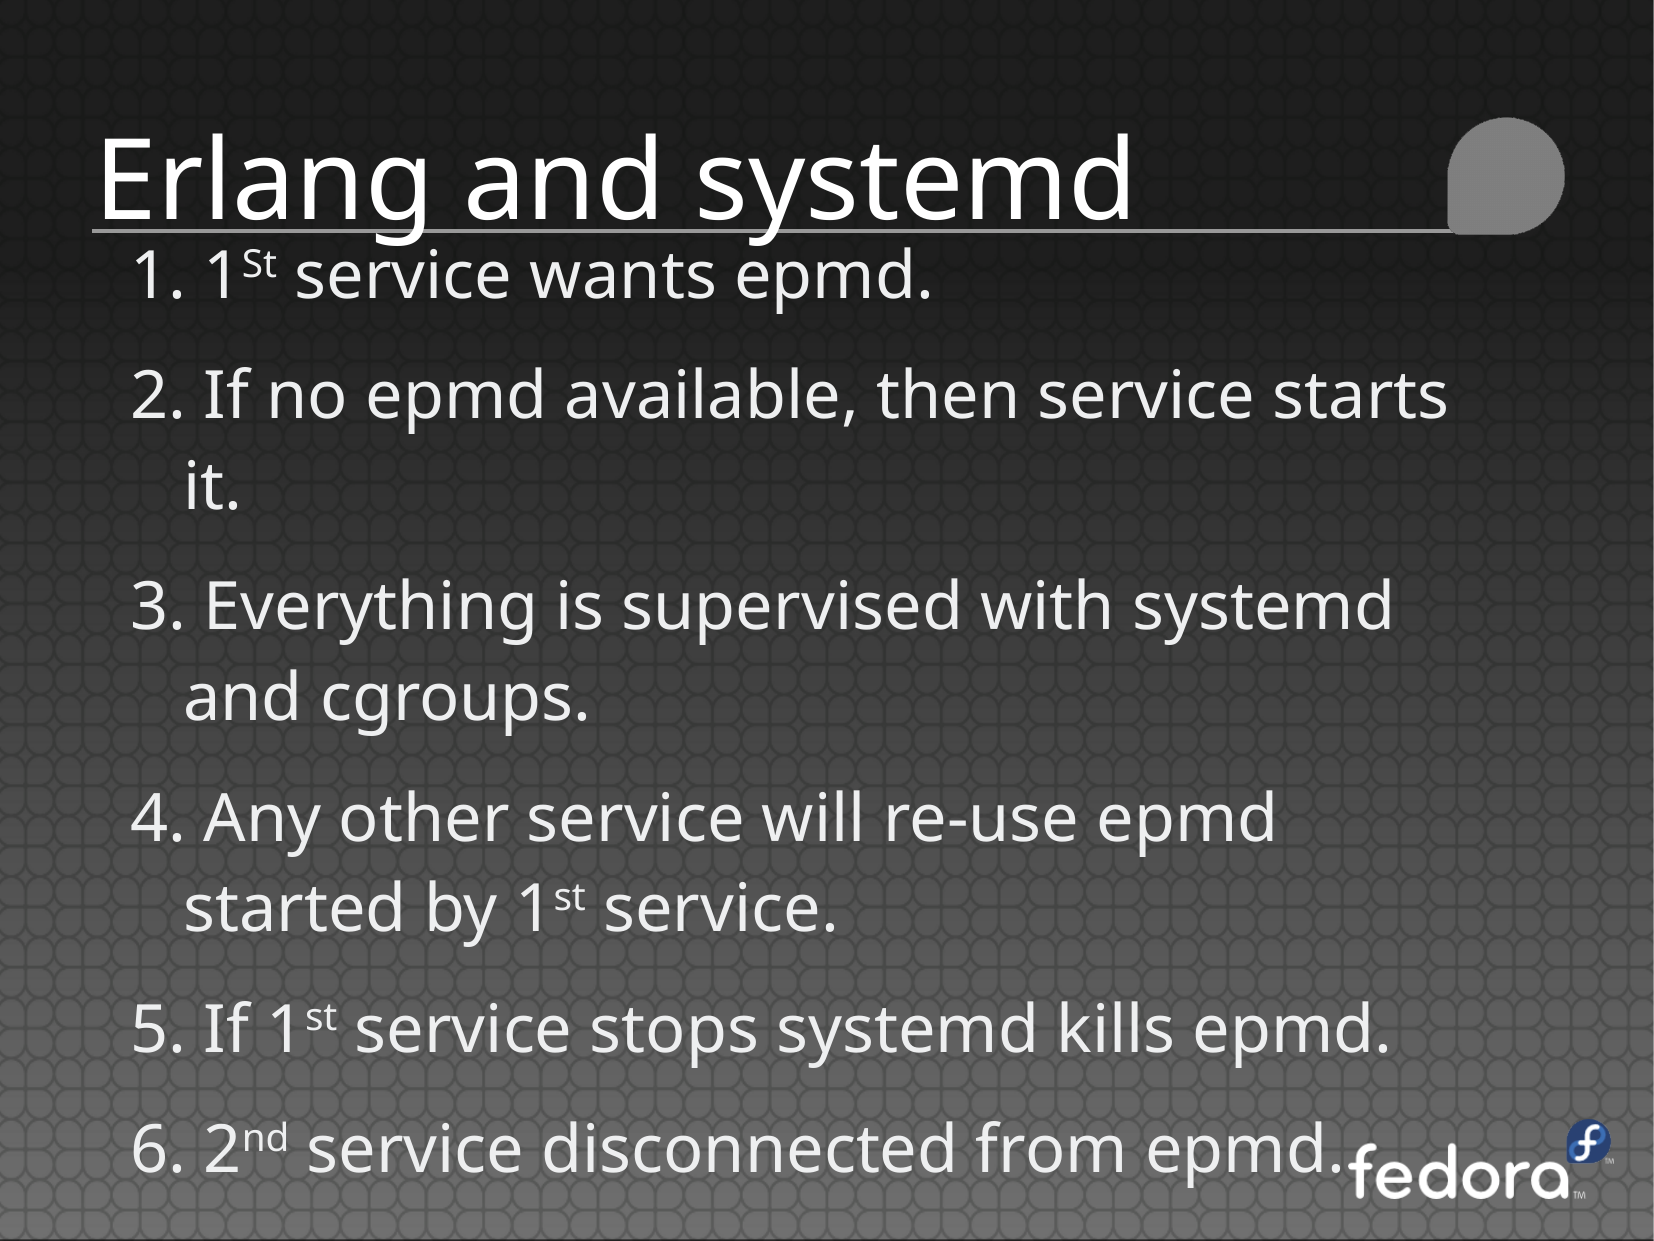

# Erlang and systemd
 1St service wants epmd.
 If no epmd available, then service starts it.
 Everything is supervised with systemd and cgroups.
 Any other service will re-use epmd started by 1st service.
 If 1st service stops systemd kills epmd.
 2nd service disconnected from epmd.